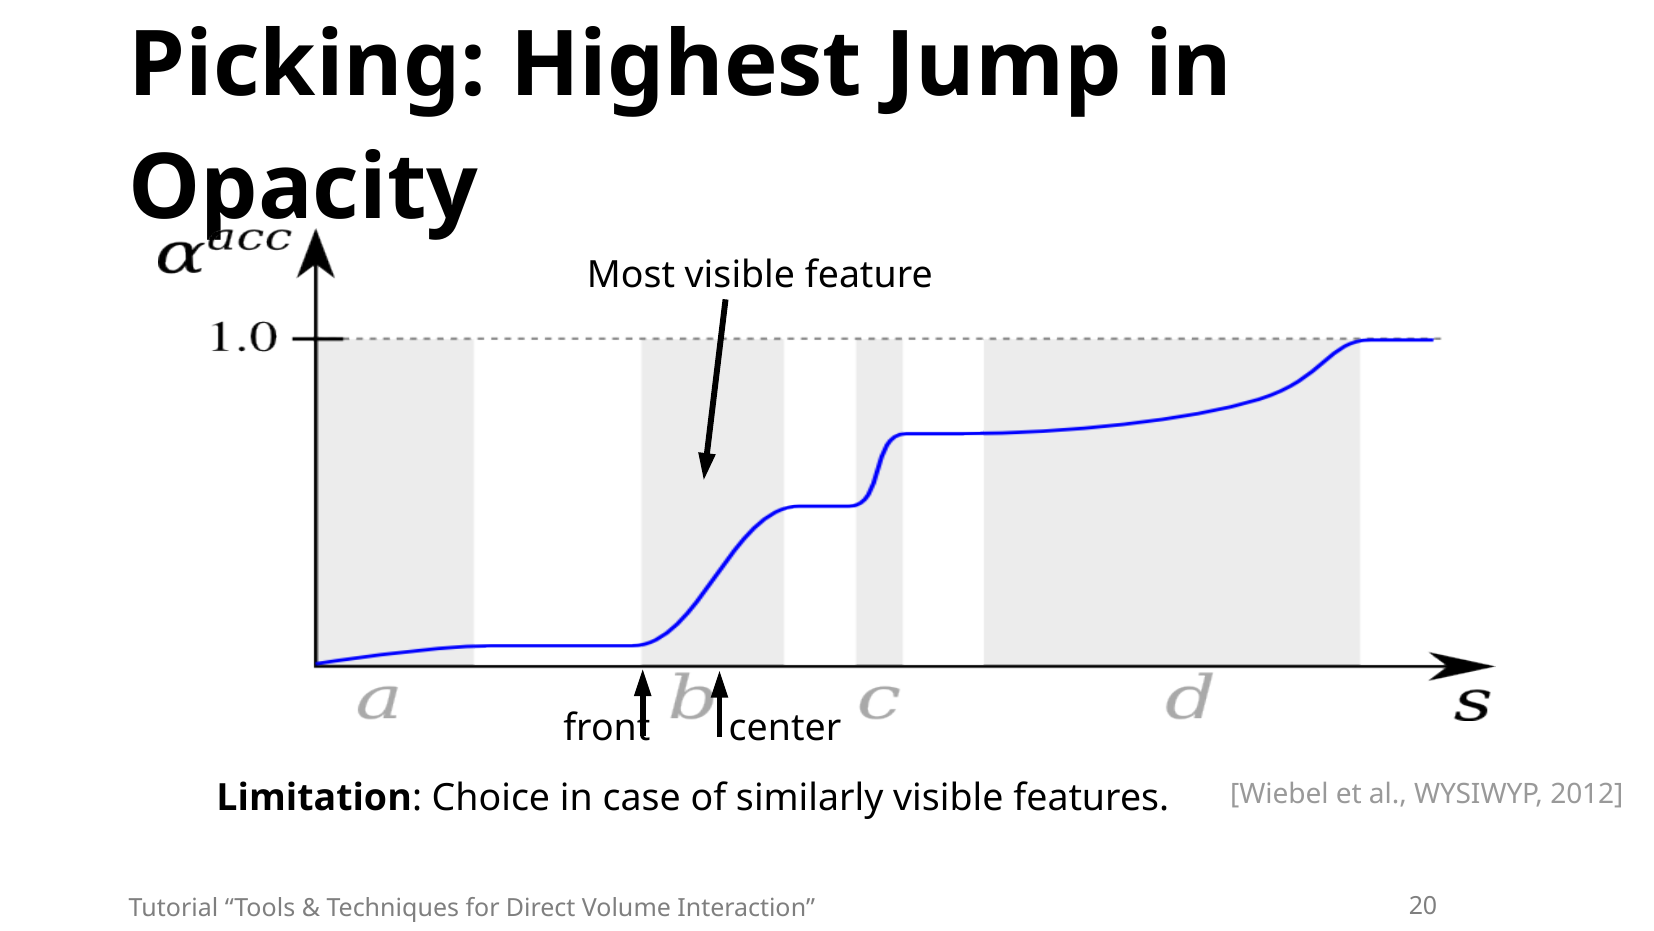

# Picking: Highest Jump in Opacity
Most visible feature
front
center
Limitation: Choice in case of similarly visible features.
[Wiebel et al., WYSIWYP, 2012]
20
Alexander Wiebel - Vortrag Fachhochschule Flensburg
2011-06-27